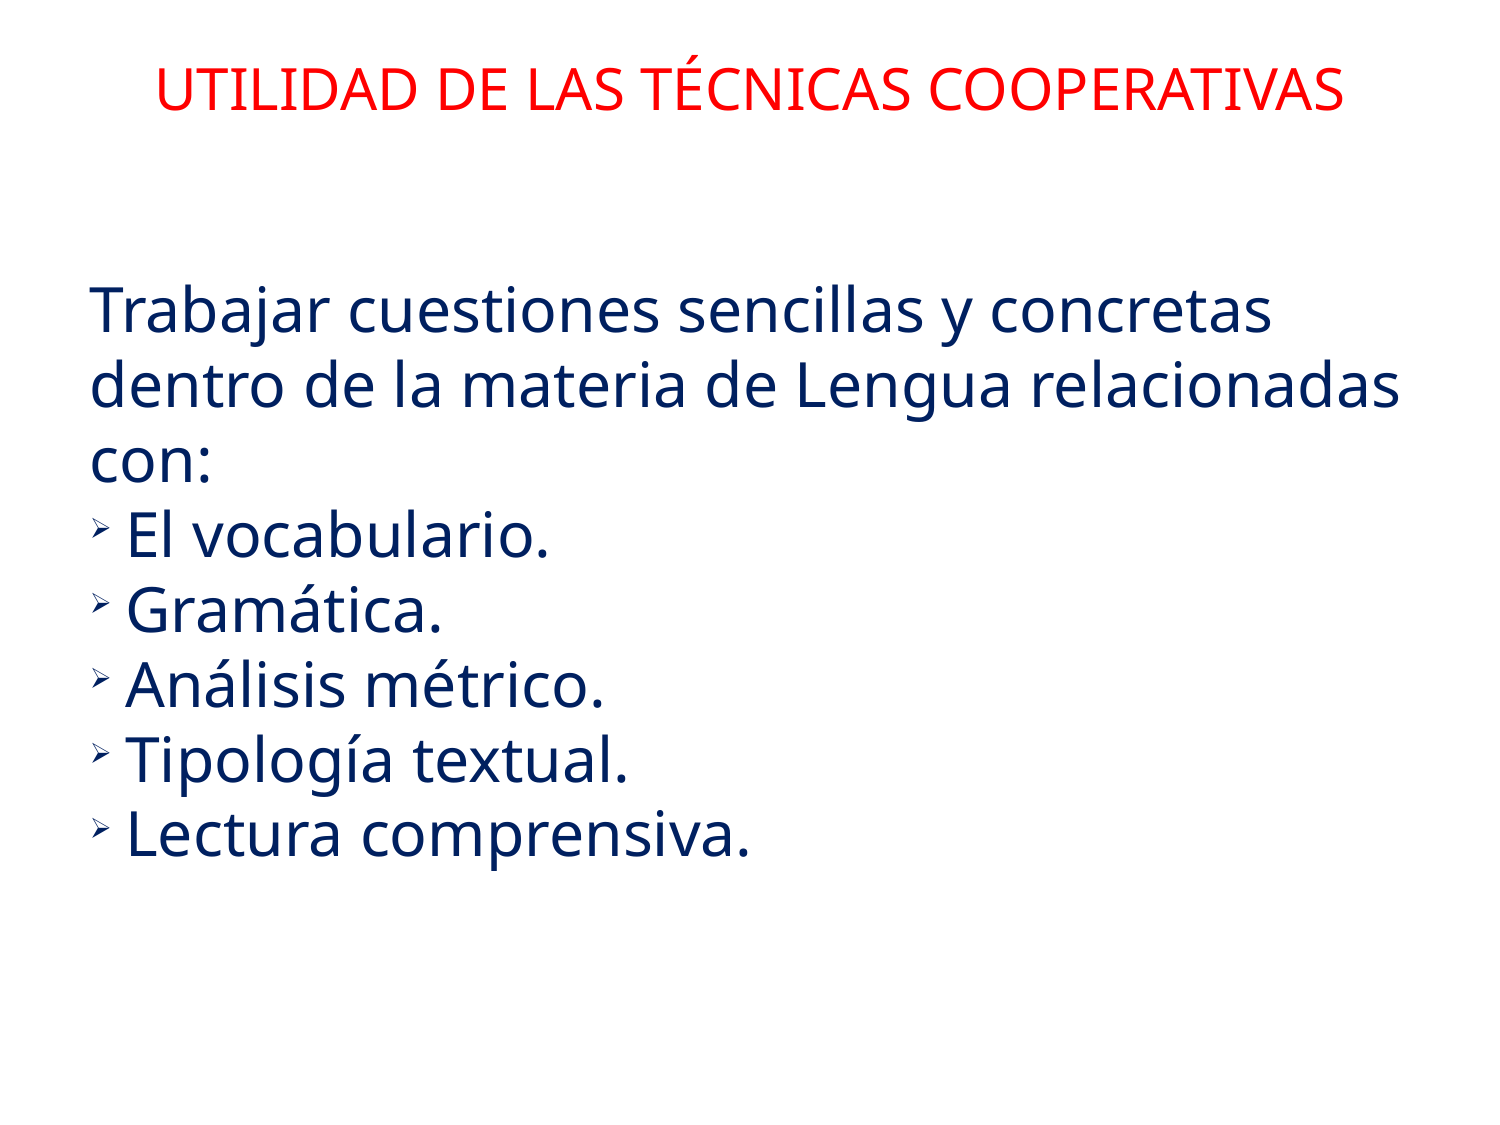

UTILIDAD DE LAS TÉCNICAS COOPERATIVAS
Trabajar cuestiones sencillas y concretas dentro de la materia de Lengua relacionadas con:
El vocabulario.
Gramática.
Análisis métrico.
Tipología textual.
Lectura comprensiva.